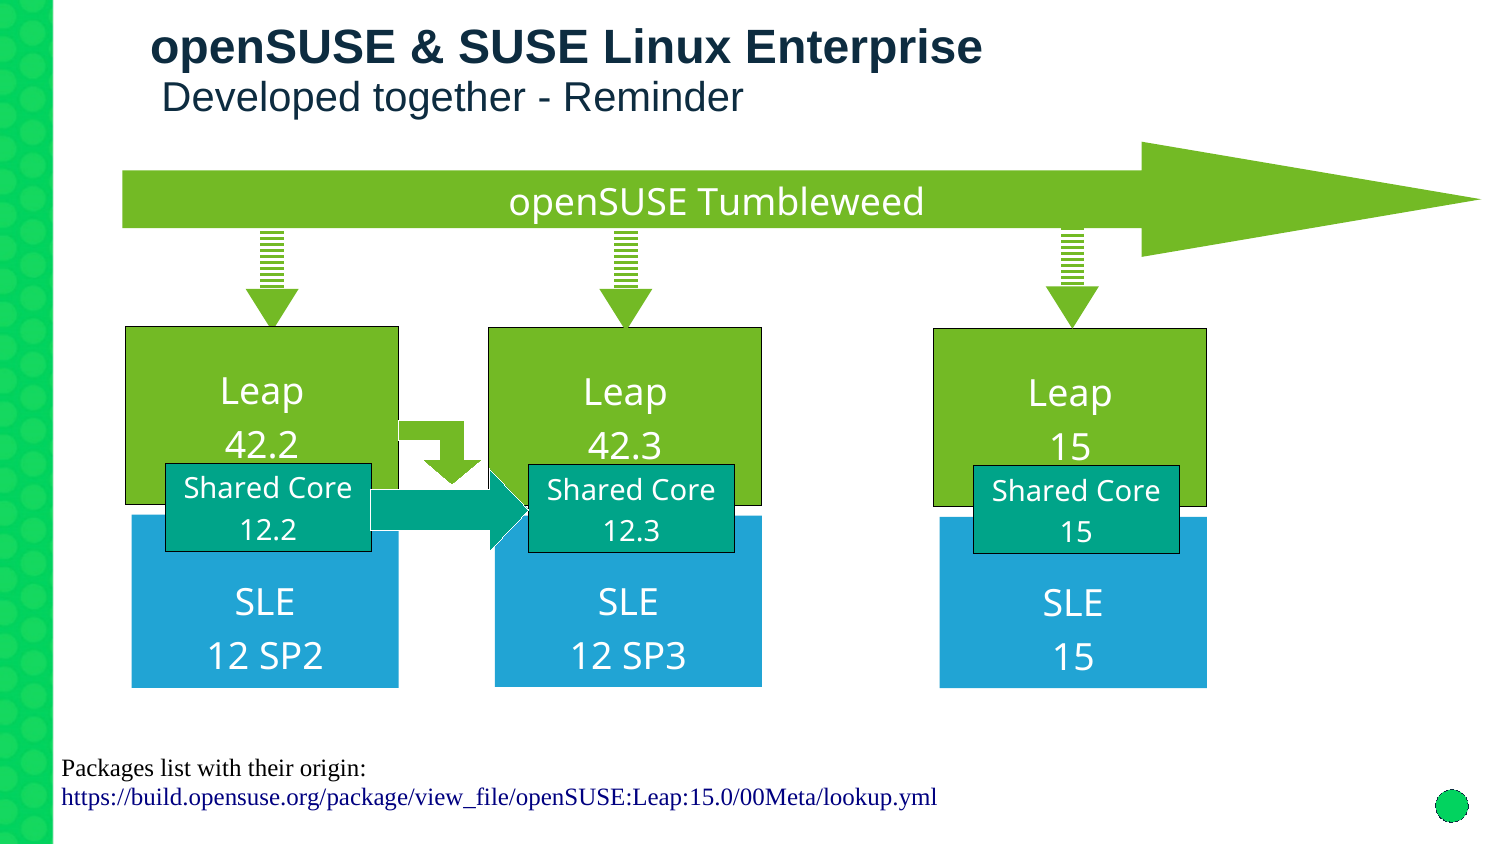

# openSUSE & SUSE Linux Enterprise Developed together - Reminder
openSUSE Tumbleweed
Leap
42.2
Leap
42.3
Leap
15
Shared Core
12.2
Shared Core
12.3
Shared Core
15
SLE
12 SP2
SLE
12 SP3
SLE
15
Packages list with their origin:
https://build.opensuse.org/package/view_file/openSUSE:Leap:15.0/00Meta/lookup.yml